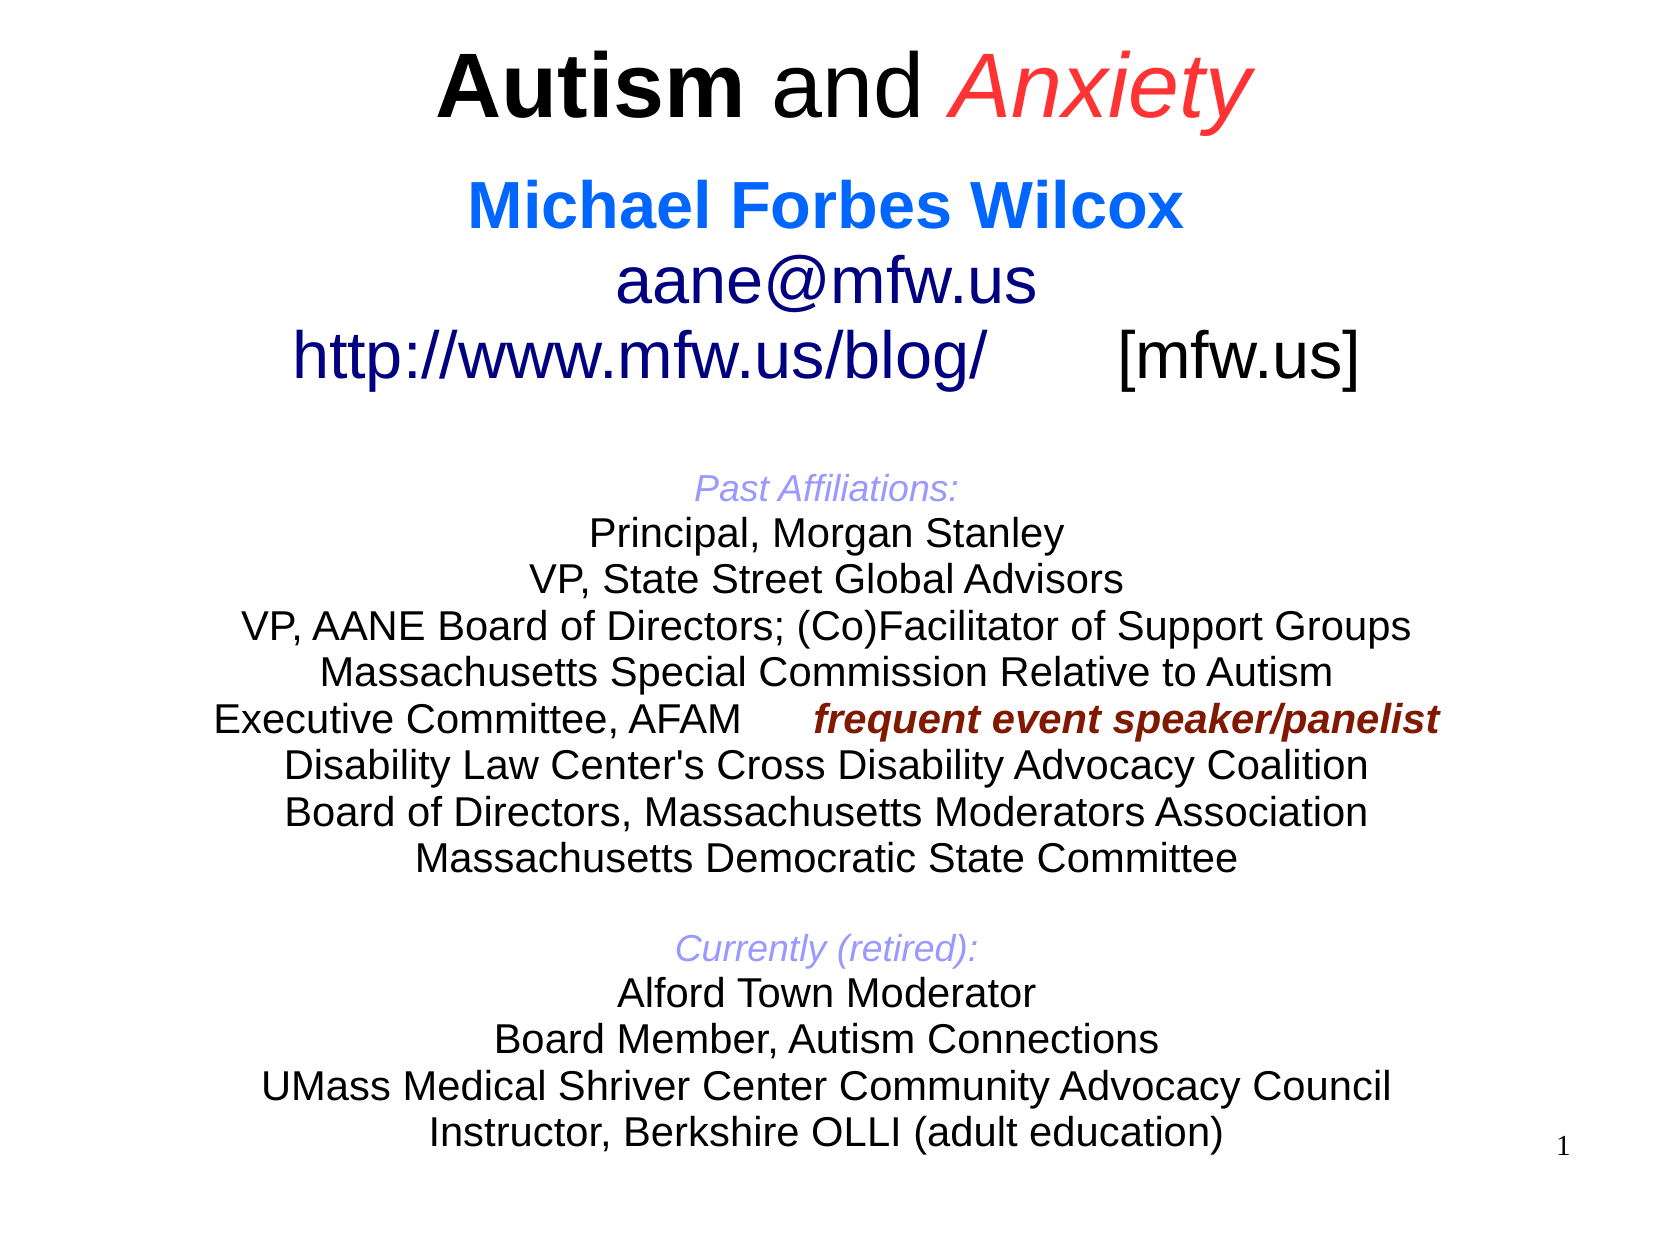

# Autism and Anxiety
Michael Forbes Wilcox
aane@mfw.us
http://www.mfw.us/blog/ 		[mfw.us]
Past Affiliations:
Principal, Morgan Stanley
VP, State Street Global Advisors
VP, AANE Board of Directors; (Co)Facilitator of Support Groups
Massachusetts Special Commission Relative to Autism
Executive Committee, AFAM	frequent event speaker/panelist
Disability Law Center's Cross Disability Advocacy Coalition
Board of Directors, Massachusetts Moderators Association
Massachusetts Democratic State Committee
Currently (retired):
Alford Town Moderator
Board Member, Autism Connections
UMass Medical Shriver Center Community Advocacy Council
Instructor, Berkshire OLLI (adult education)
1